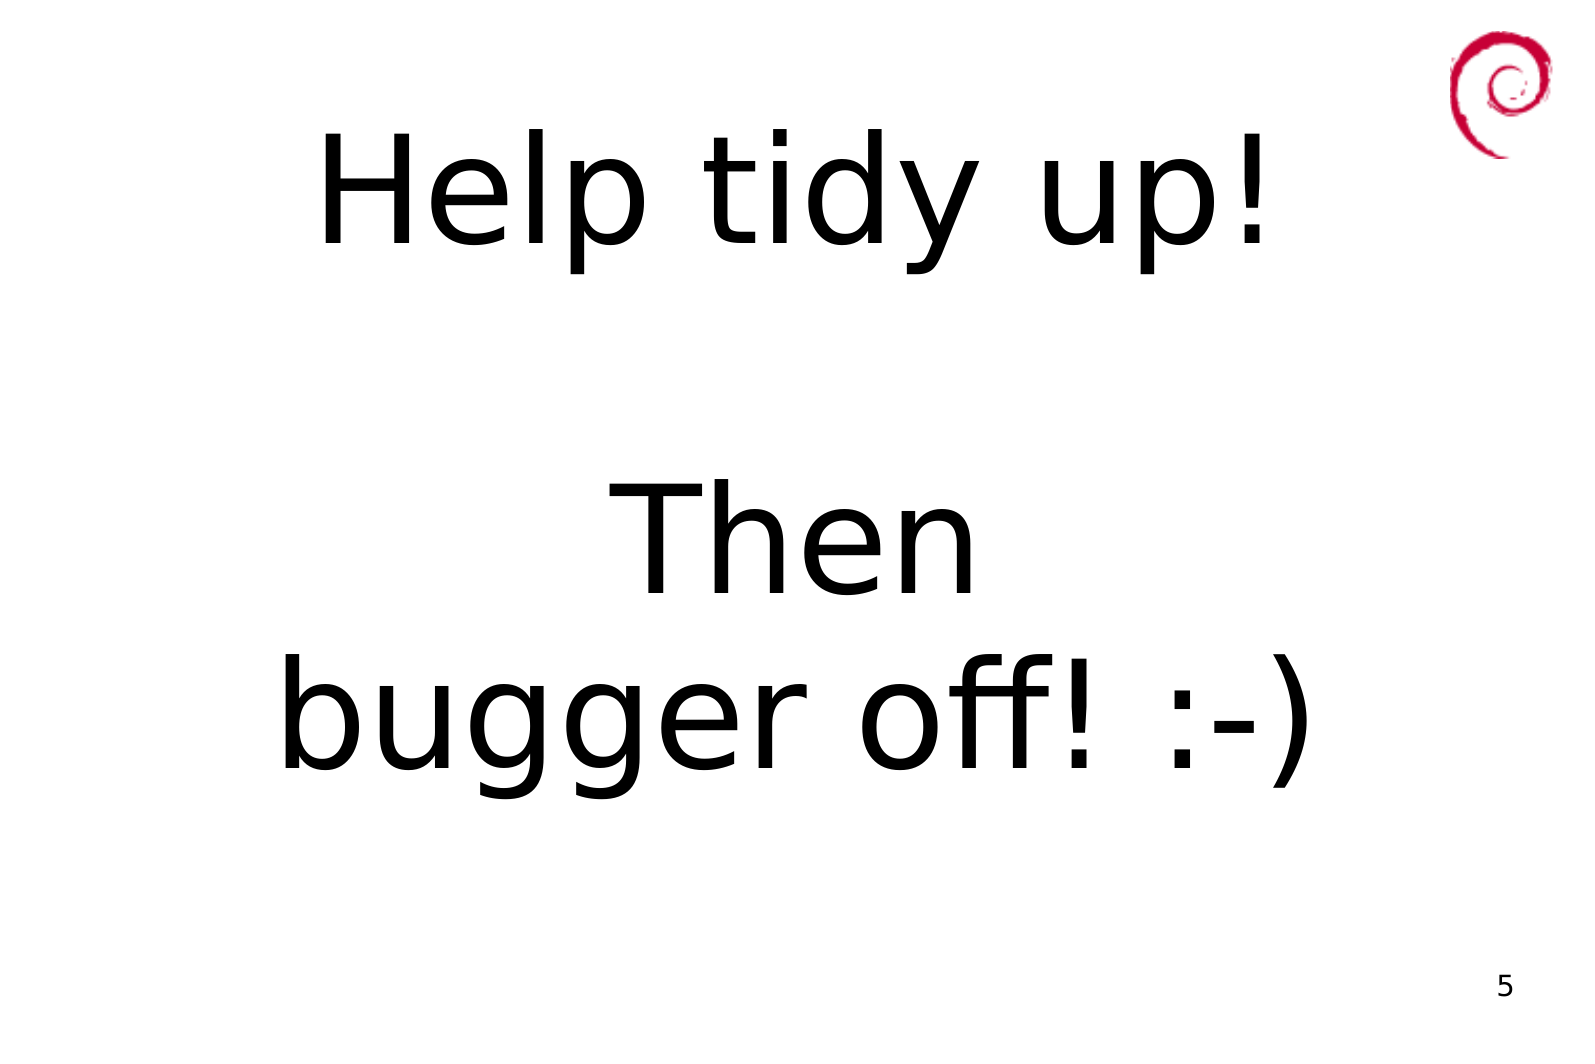

# Help tidy up!
Then
bugger off! :-)
5